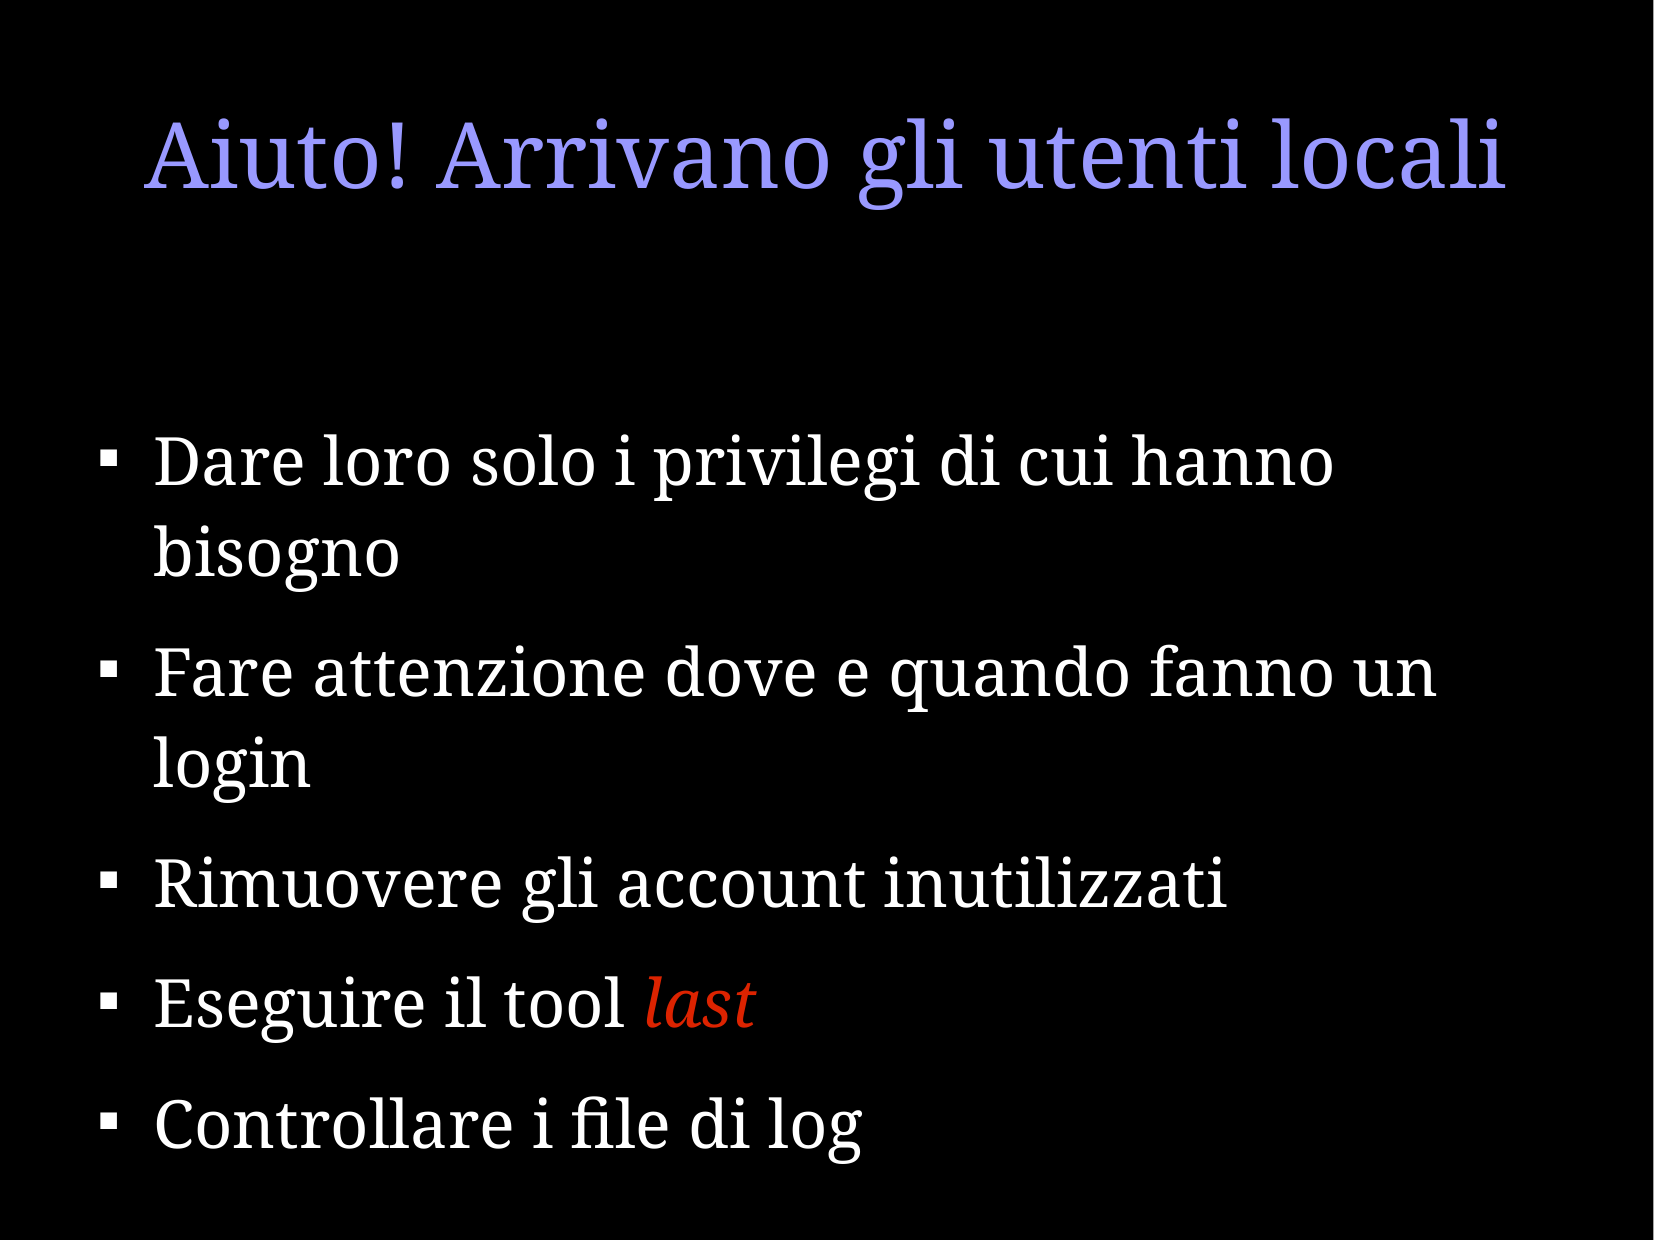

# Aiuto! Arrivano gli utenti locali
Dare loro solo i privilegi di cui hanno bisogno
Fare attenzione dove e quando fanno un login
Rimuovere gli account inutilizzati
Eseguire il tool last
Controllare i file di log